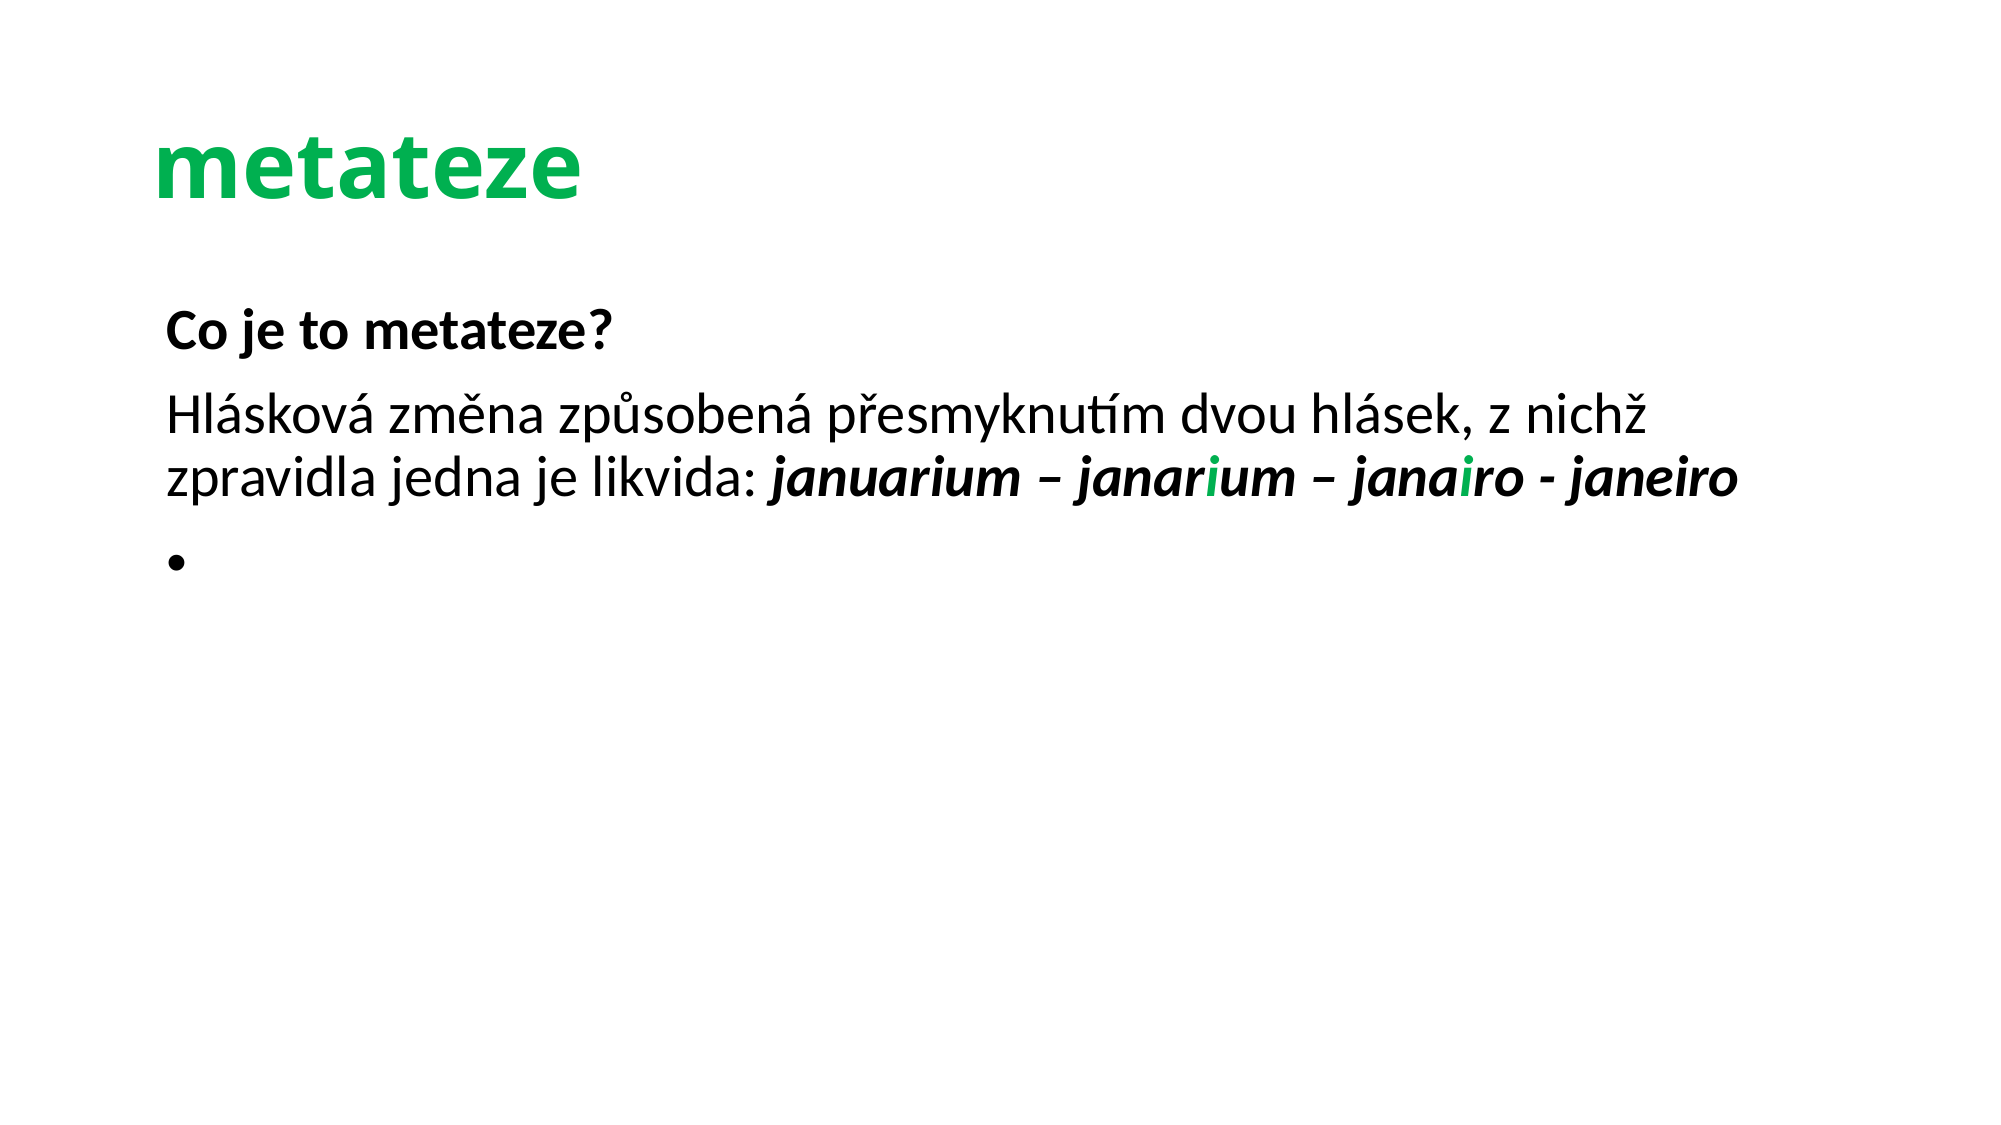

# metateze
Co je to metateze?
Hlásková změna způsobená přesmyknutím dvou hlásek, z nichž zpravidla jedna je likvida: januarium – janarium – janairo - janeiro